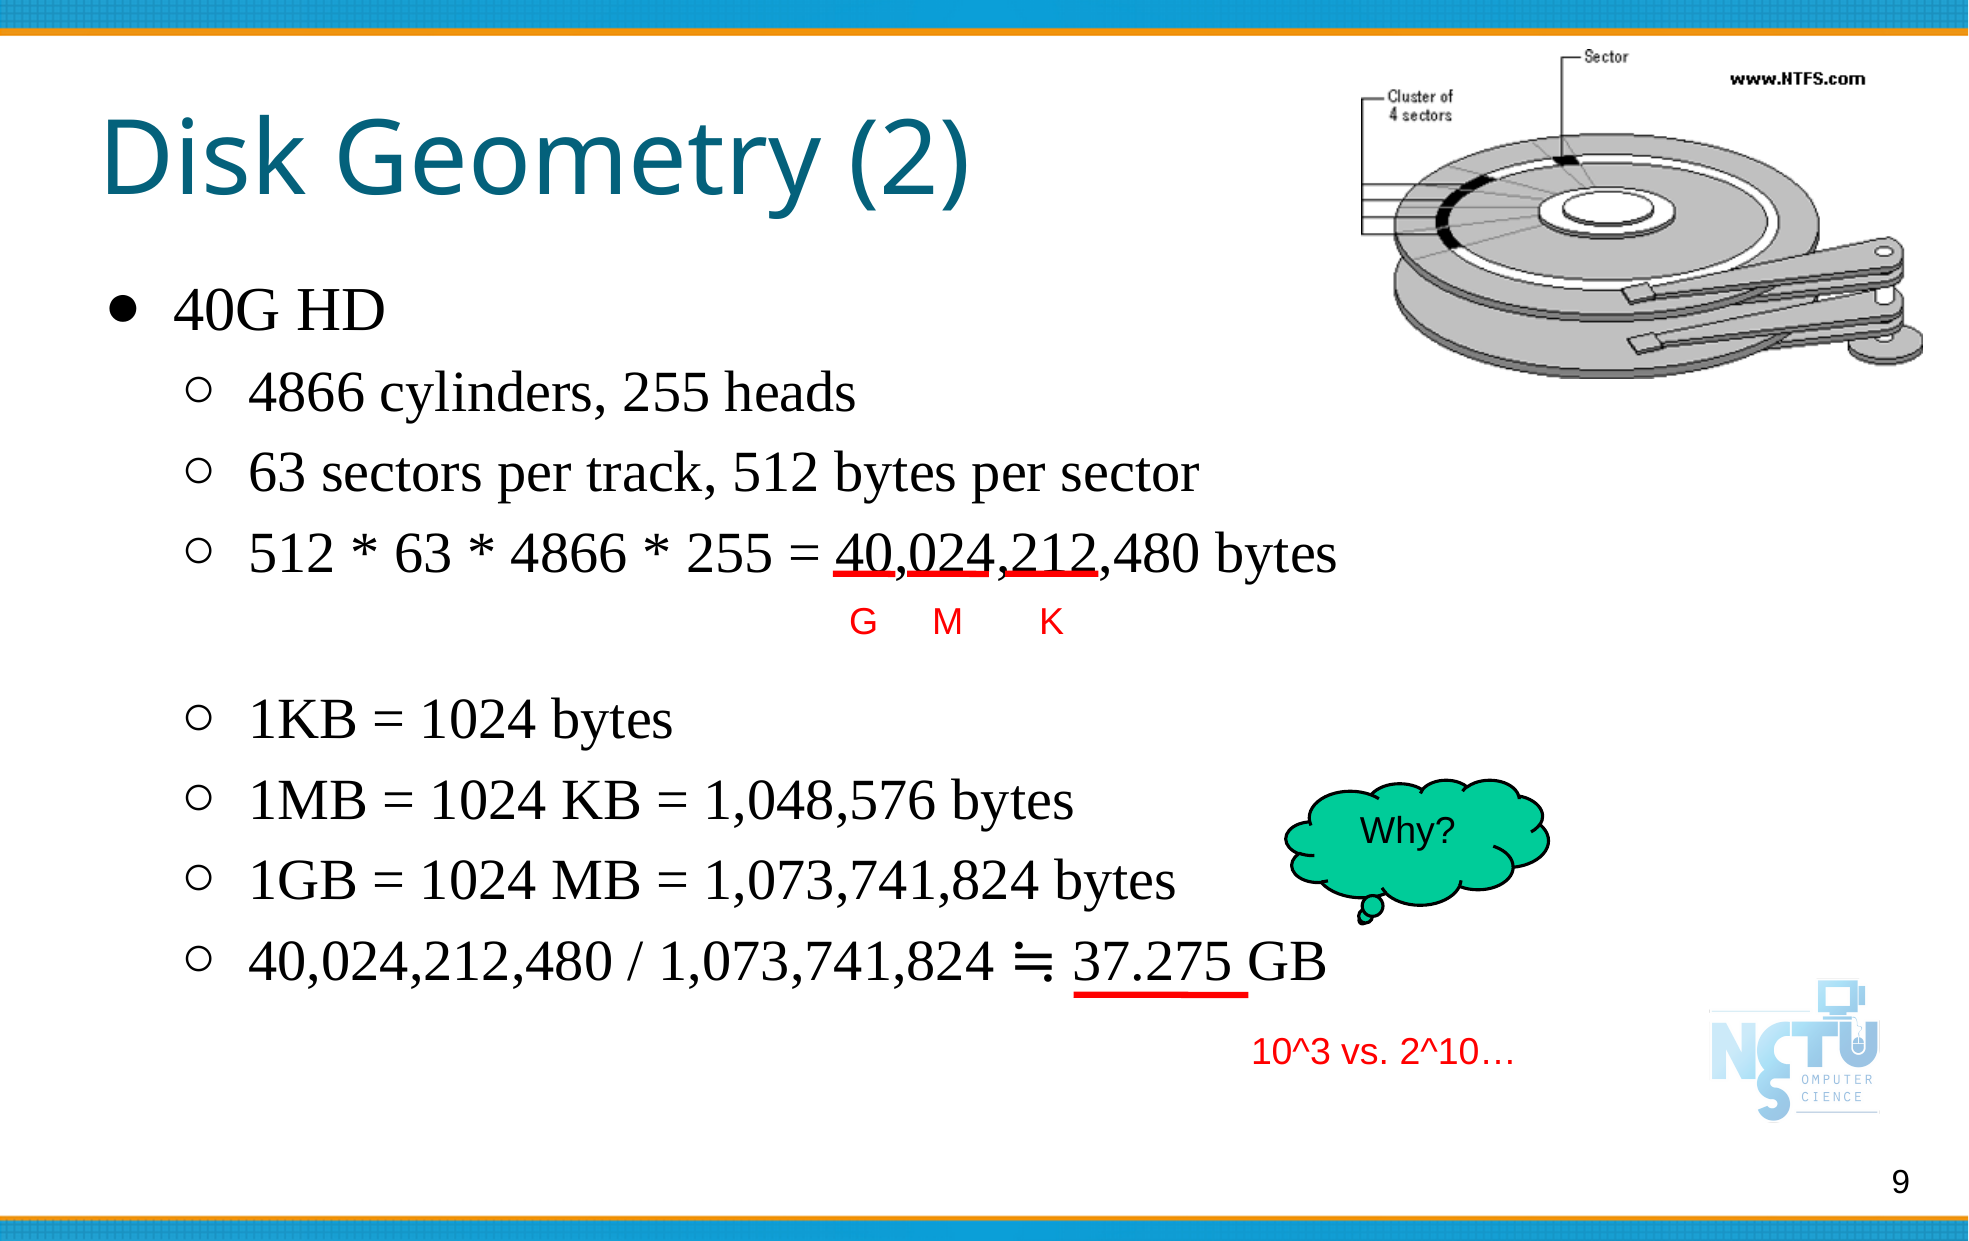

# Disk Geometry (2)
40G HD
4866 cylinders, 255 heads
63 sectors per track, 512 bytes per sector
512 * 63 * 4866 * 255 = 40,024,212,480 bytes
1KB = 1024 bytes
1MB = 1024 KB = 1,048,576 bytes
1GB = 1024 MB = 1,073,741,824 bytes
40,024,212,480 / 1,073,741,824 ≒ 37.275 GB
G
M
K
Why?
10^3 vs. 2^10…